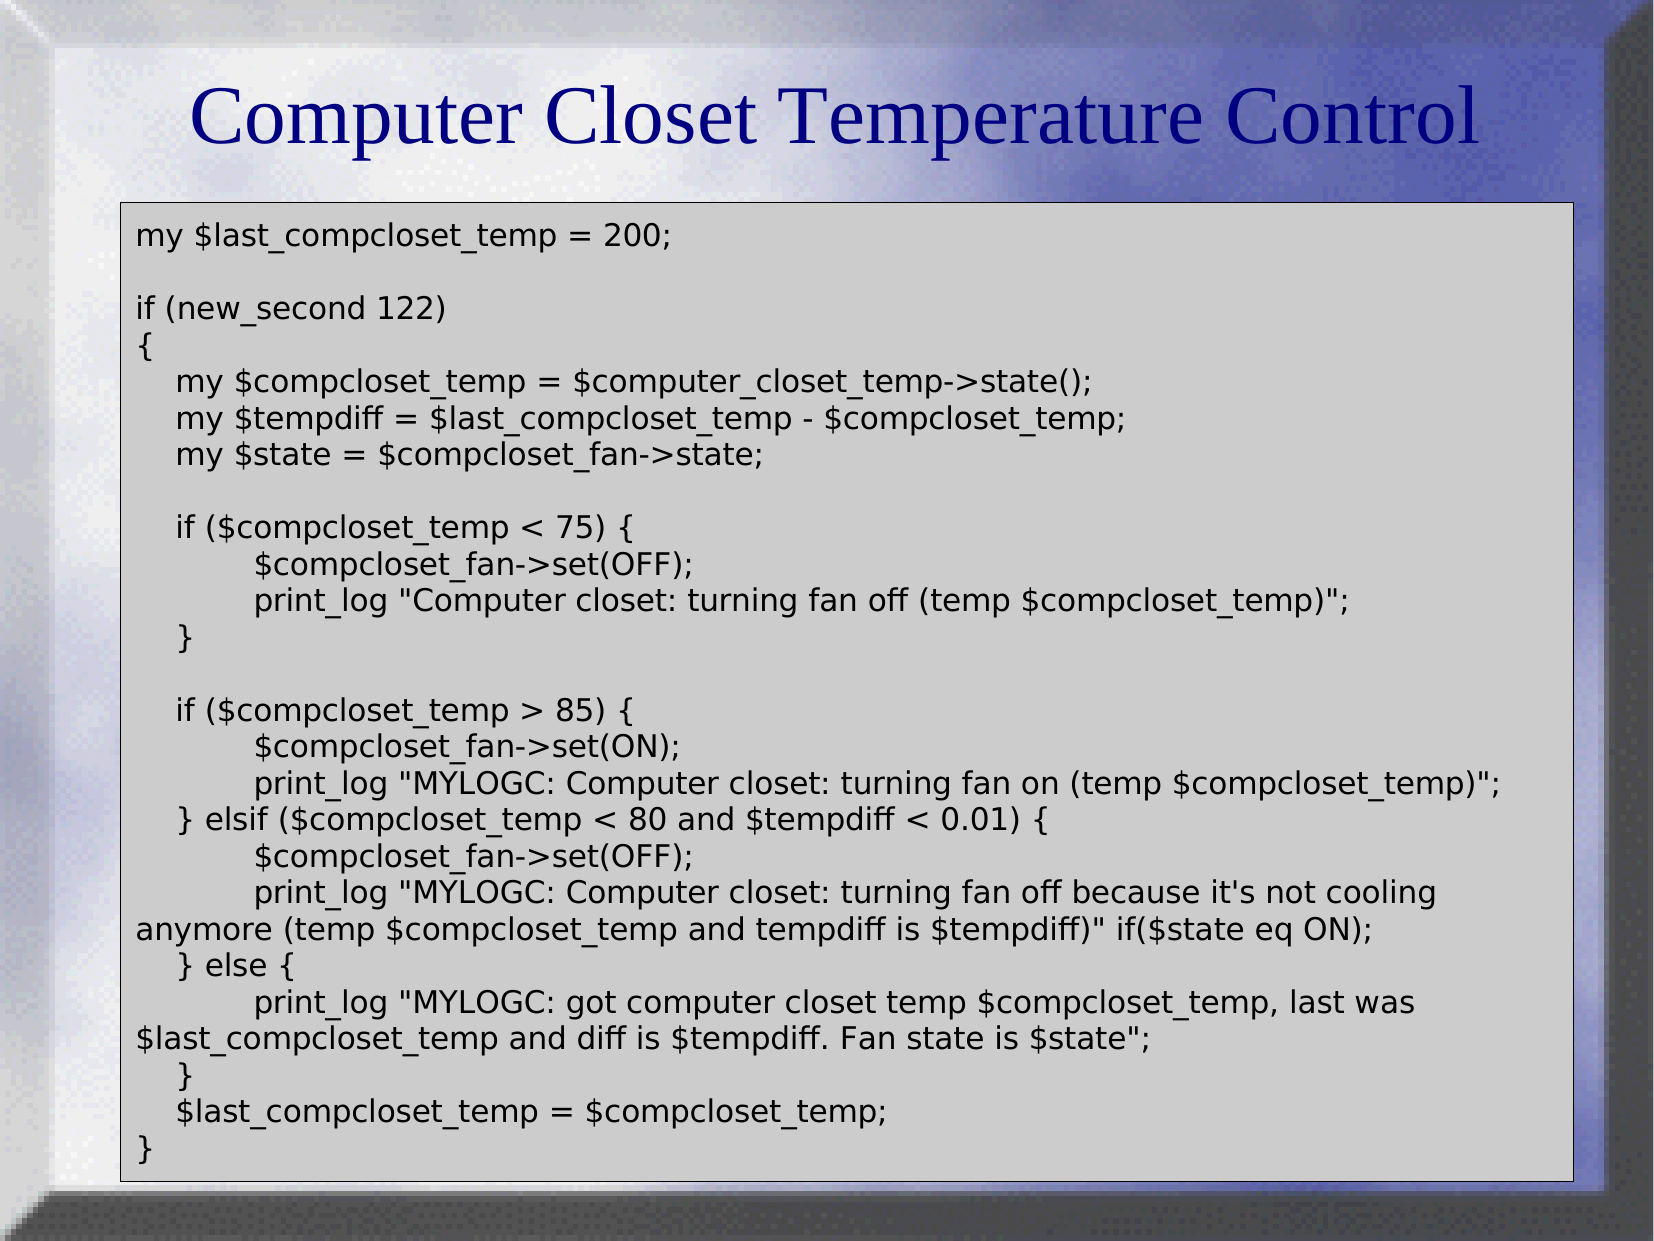

# Computer Closet Temperature Control
my $last_compcloset_temp = 200;
if (new_second 122)
{
 my $compcloset_temp = $computer_closet_temp->state();
 my $tempdiff = $last_compcloset_temp - $compcloset_temp;
 my $state = $compcloset_fan->state;
 if ($compcloset_temp < 75) {
	$compcloset_fan->set(OFF);
	print_log "Computer closet: turning fan off (temp $compcloset_temp)";
 }
 if ($compcloset_temp > 85) {
	$compcloset_fan->set(ON);
	print_log "MYLOGC: Computer closet: turning fan on (temp $compcloset_temp)";
 } elsif ($compcloset_temp < 80 and $tempdiff < 0.01) {
	$compcloset_fan->set(OFF);
	print_log "MYLOGC: Computer closet: turning fan off because it's not cooling anymore (temp $compcloset_temp and tempdiff is $tempdiff)" if($state eq ON);
 } else {
	print_log "MYLOGC: got computer closet temp $compcloset_temp, last was $last_compcloset_temp and diff is $tempdiff. Fan state is $state";
 }
 $last_compcloset_temp = $compcloset_temp;
}